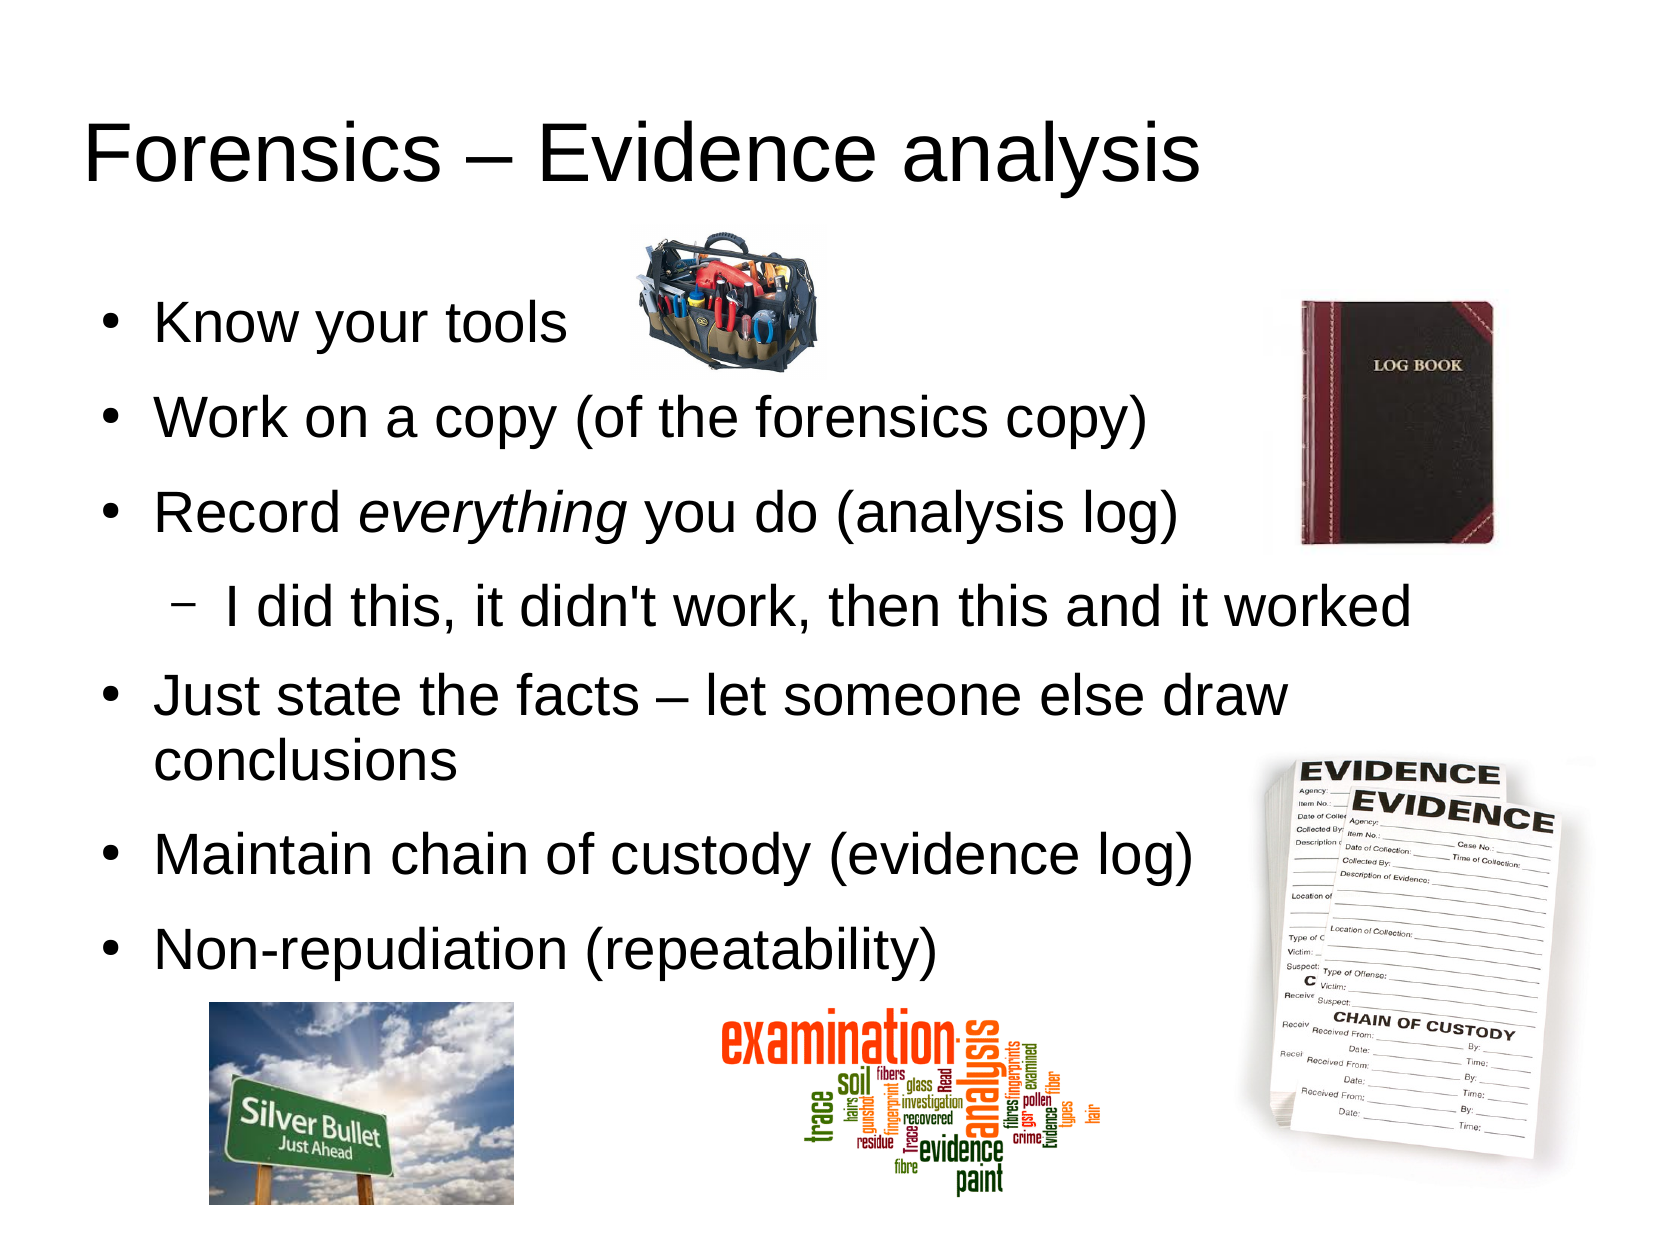

# Forensics – Evidence analysis
Know your tools
Work on a copy (of the forensics copy)
Record everything you do (analysis log)
I did this, it didn't work, then this and it worked
Just state the facts – let someone else draw conclusions
Maintain chain of custody (evidence log)
Non-repudiation (repeatability)